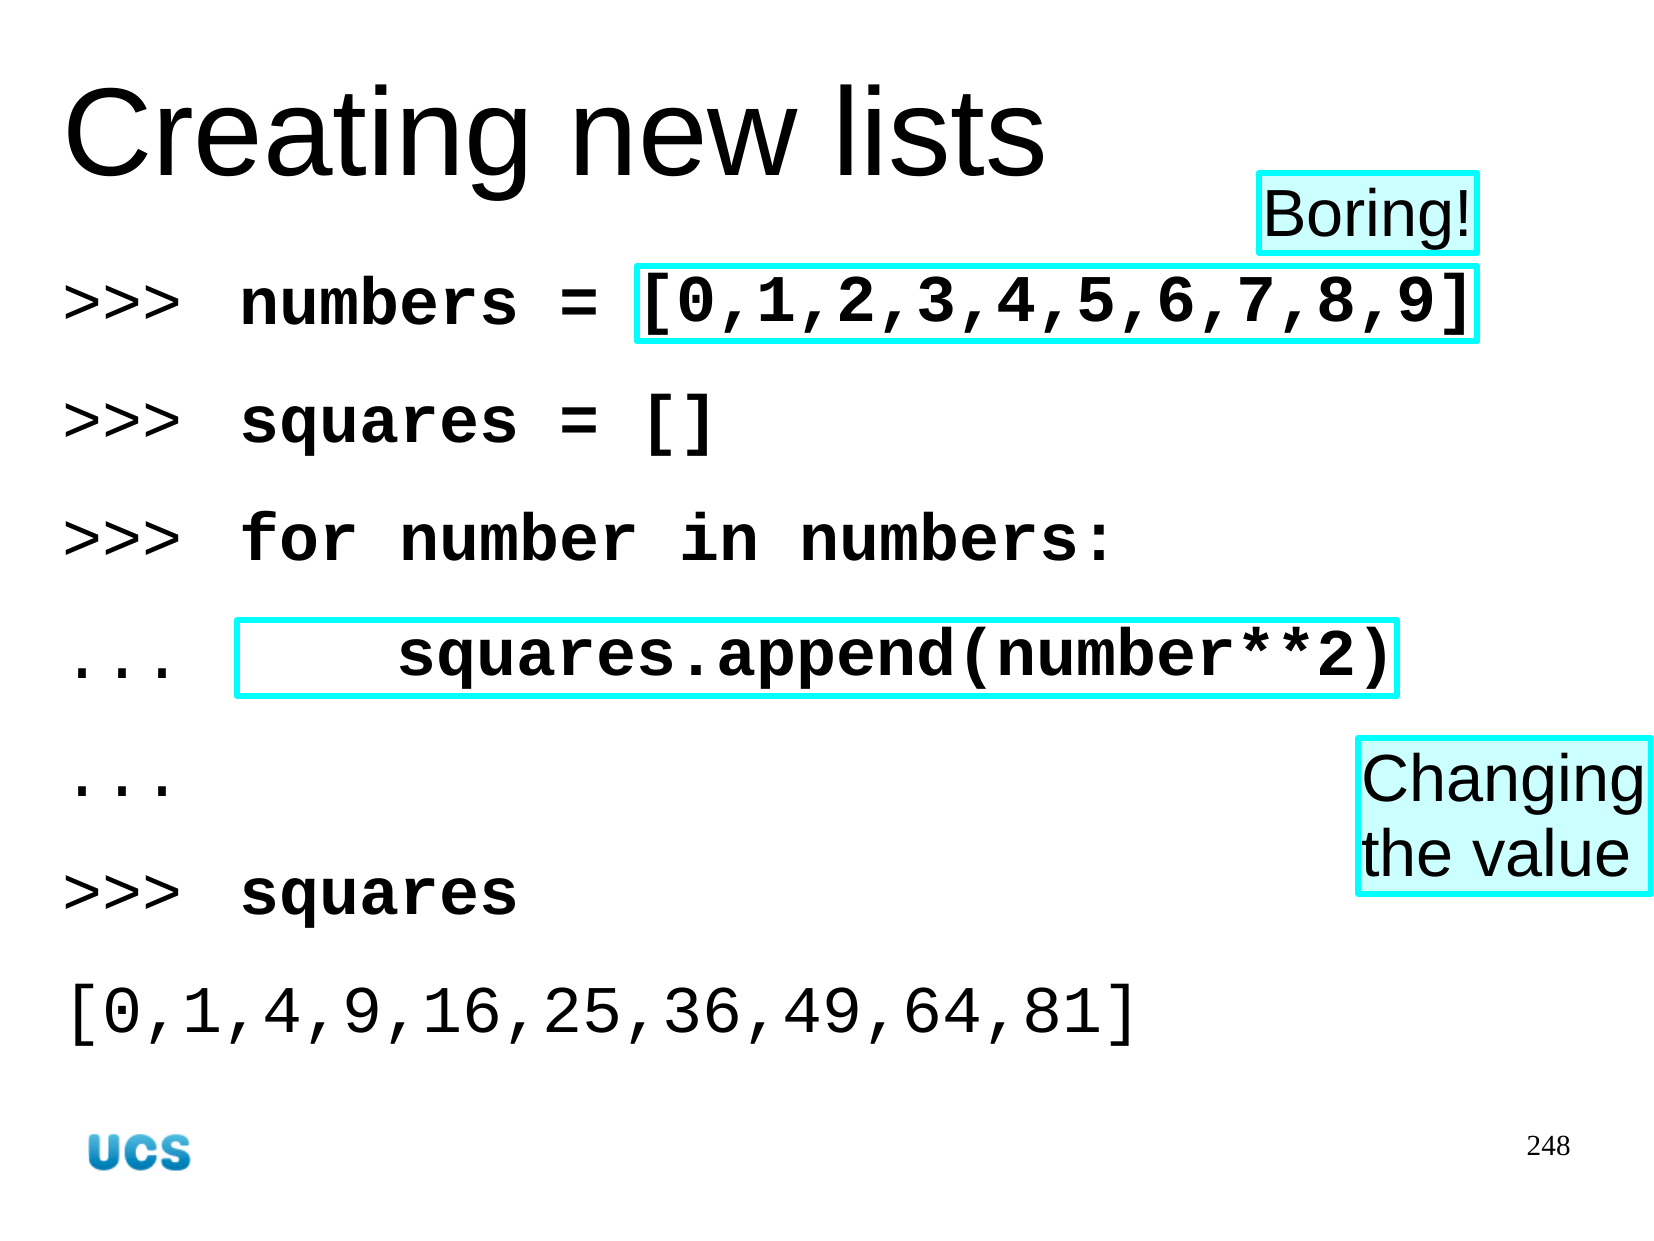

Creating new lists
Boring!
>>>
numbers =
[0,1,2,3,4,5,6,7,8,9]
>>>
squares = []
>>>
for number in numbers:
...
 squares.append(number**2)
...
Changing
the value
>>>
squares
[0,1,4,9,16,25,36,49,64,81]
248